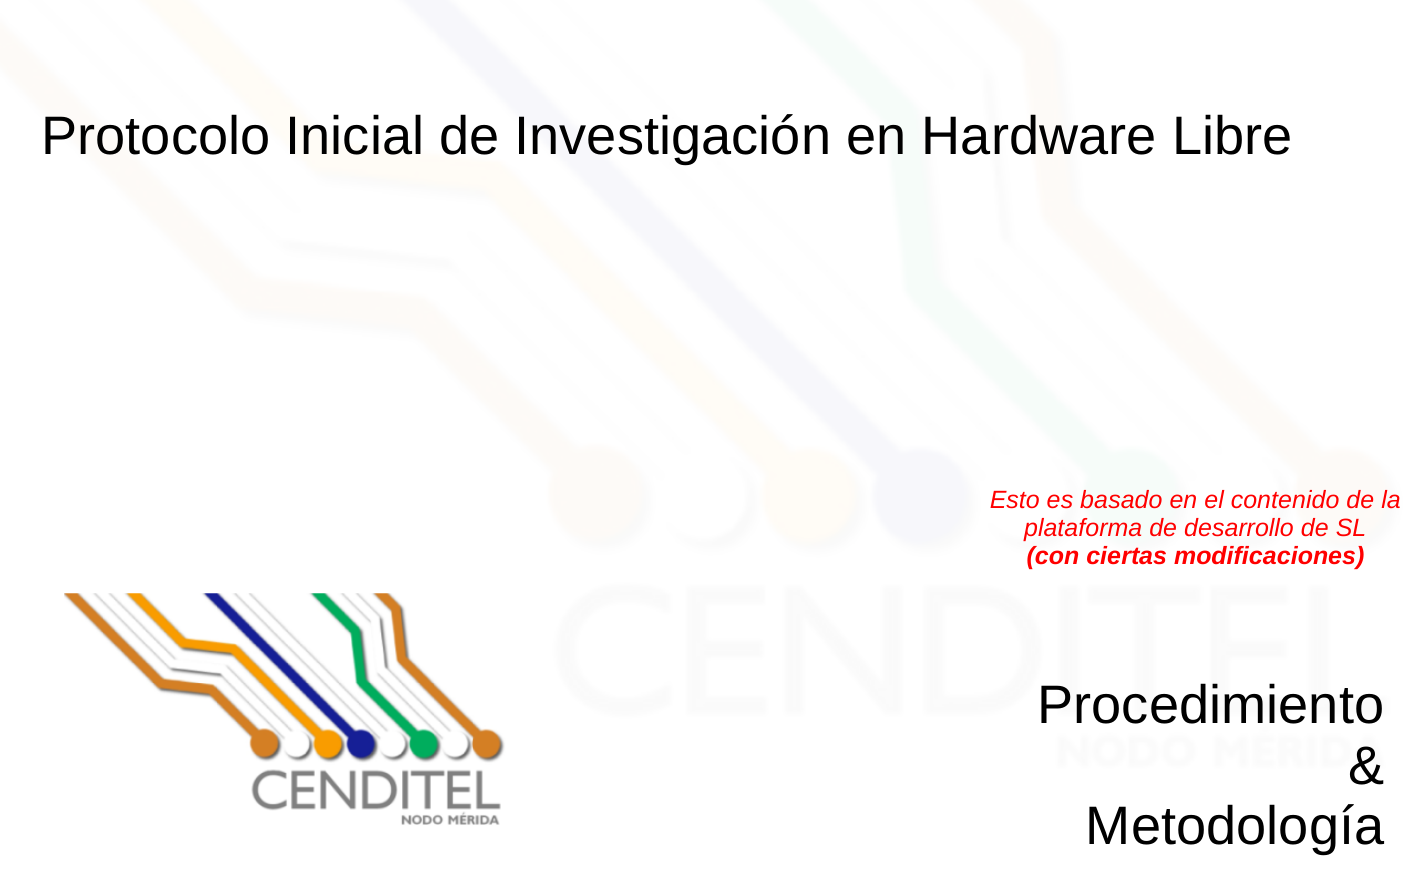

# Protocolo Inicial de Investigación en Hardware Libre
Esto es basado en el contenido de la plataforma de desarrollo de SL
(con ciertas modificaciones)
Procedimiento
&
Metodología